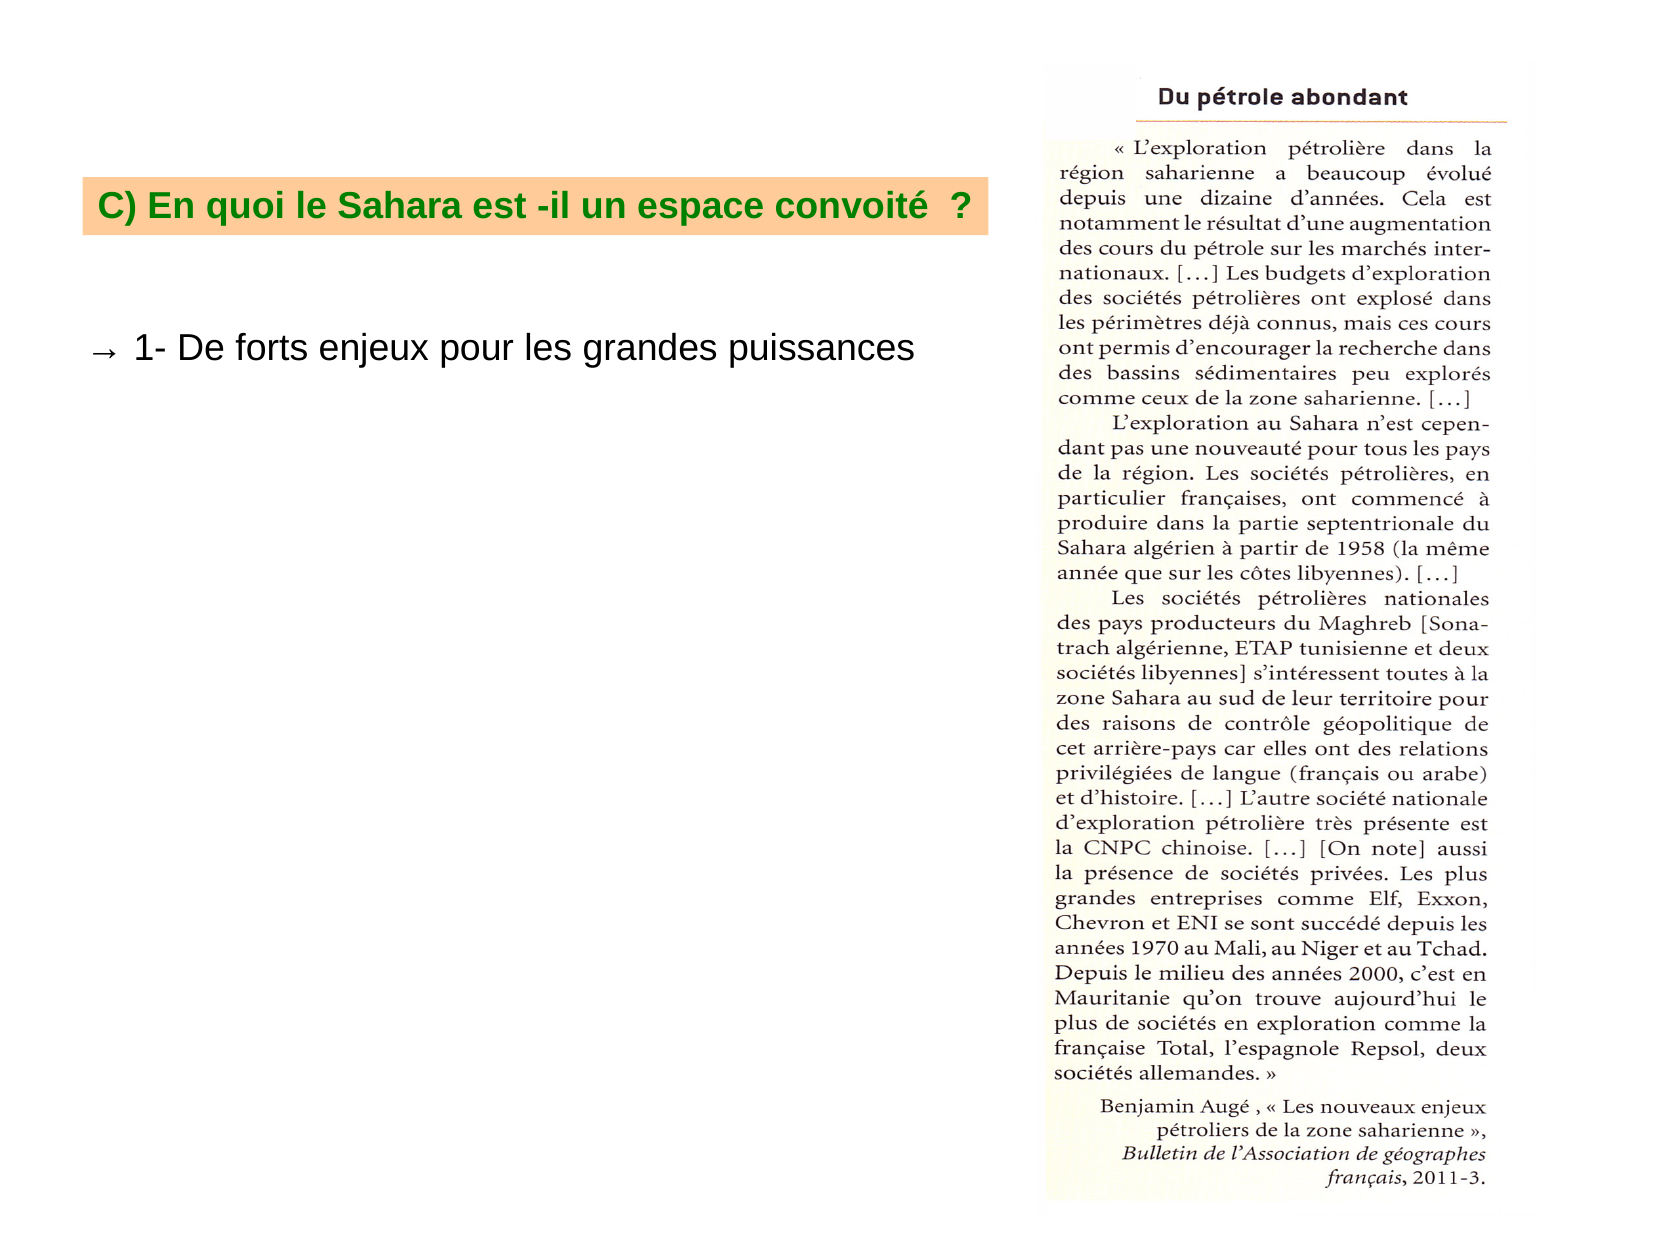

C) En quoi le Sahara est -il un espace convoité ?
→ 1- De forts enjeux pour les grandes puissances